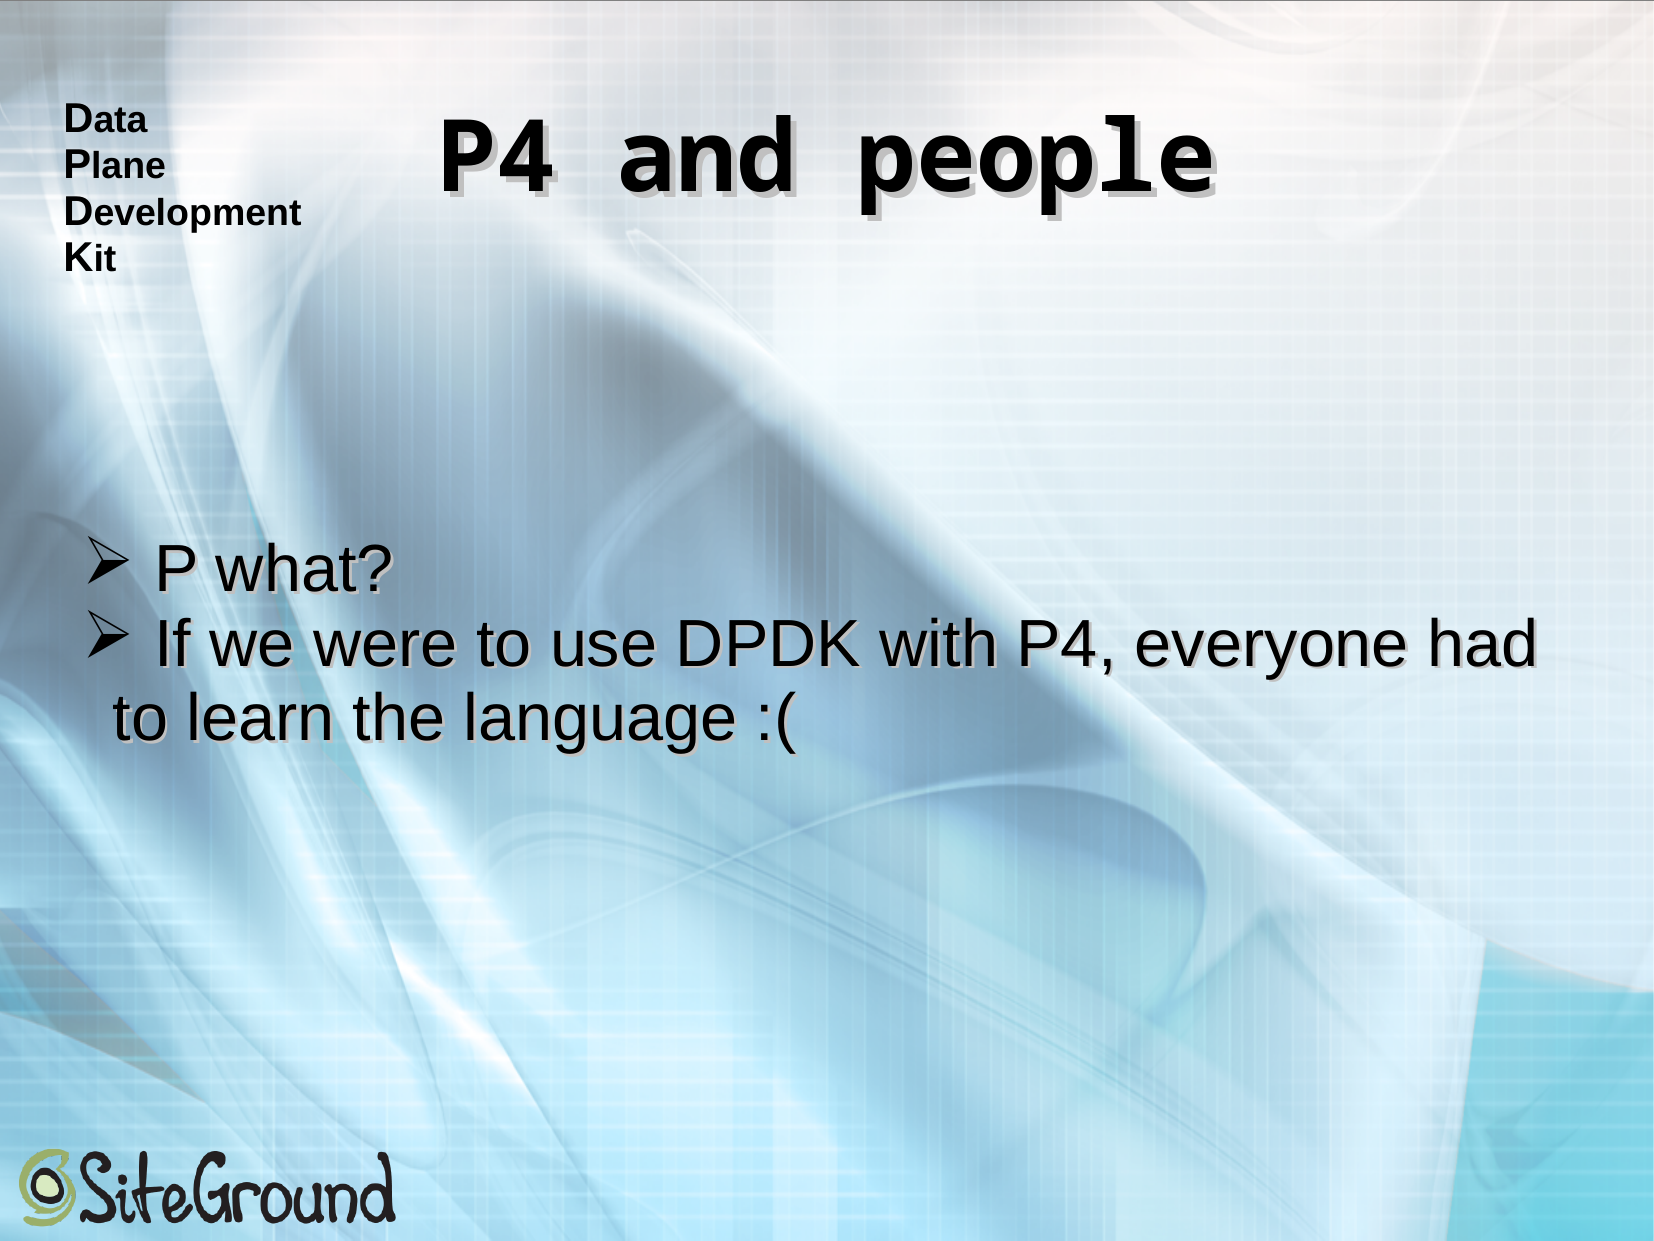

# P4 and people
Data
Plane
Development
Kit
 P what?
 If we were to use DPDK with P4, everyone had to learn the language :(